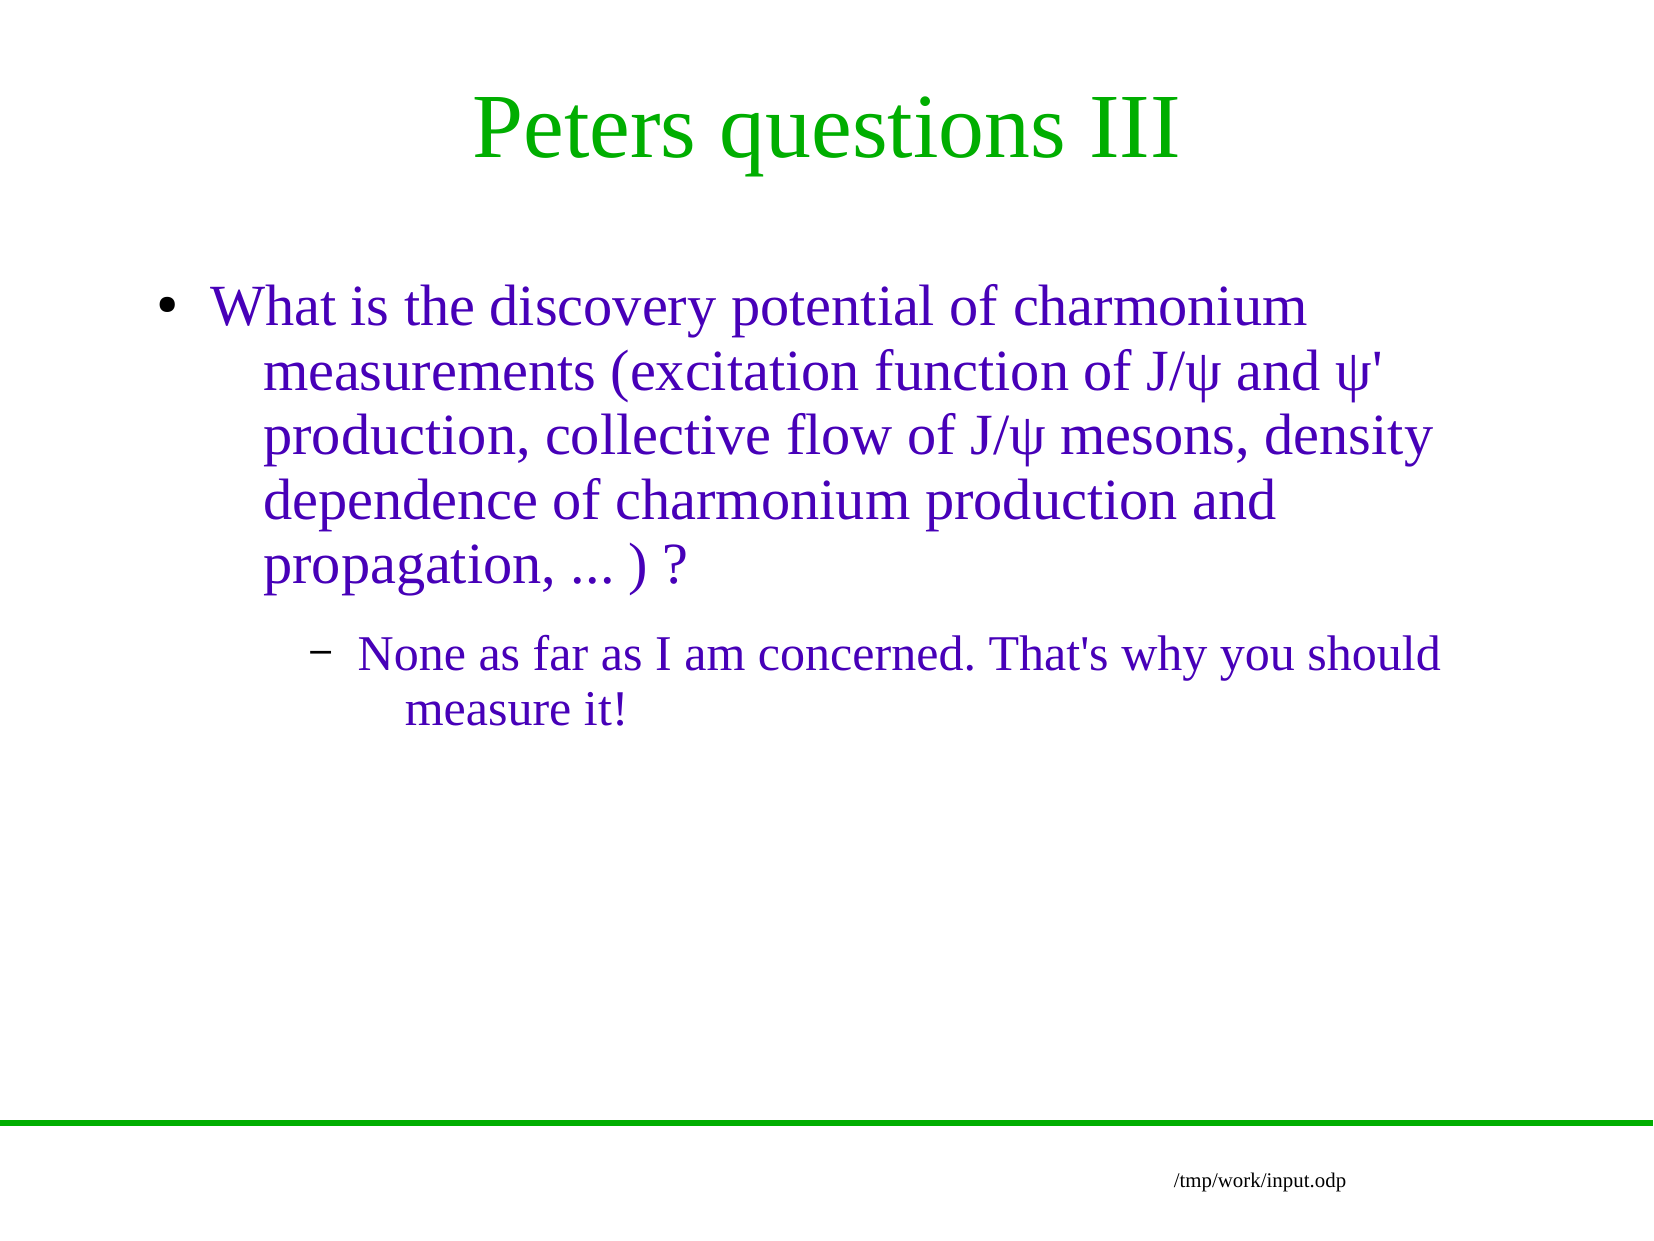

# Peters questions III
What is the discovery potential of charmonium measurements (excitation function of J/ψ and ψ' production, collective flow of J/ψ mesons, density dependence of charmonium production and propagation, ... ) ?
None as far as I am concerned. That's why you should measure it!